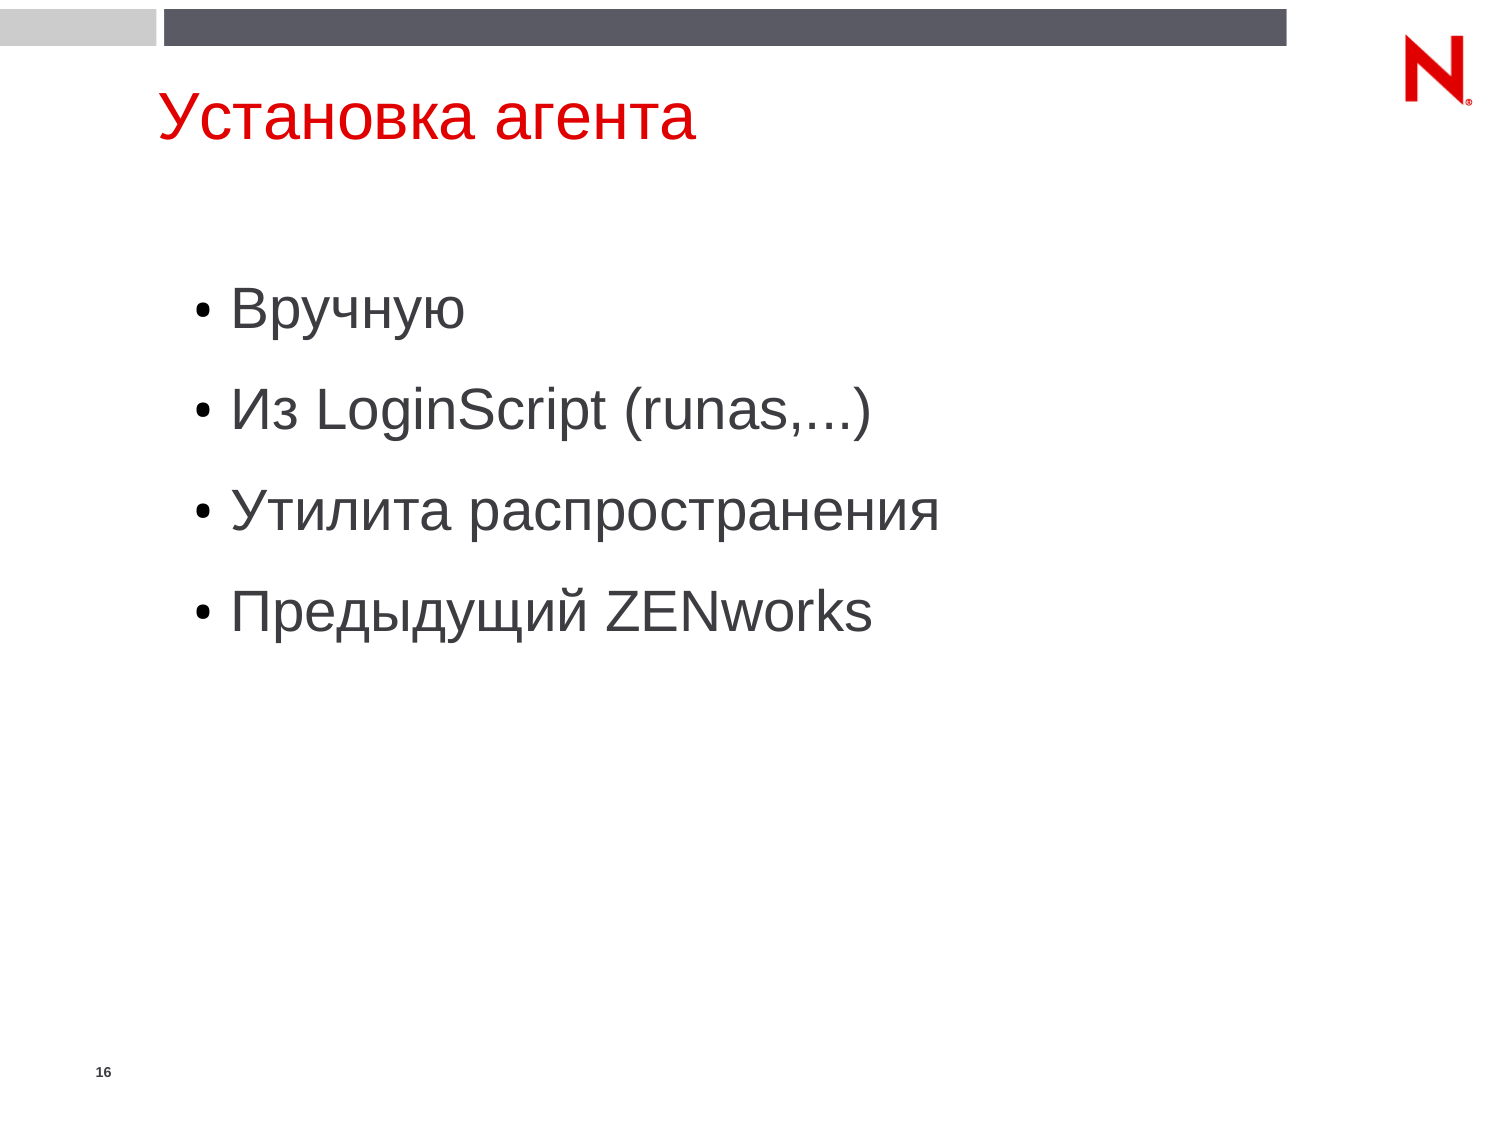

Установка агента
 Вручную
 Из LoginScript (runas,...)
 Утилита распространения
 Предыдущий ZENworks